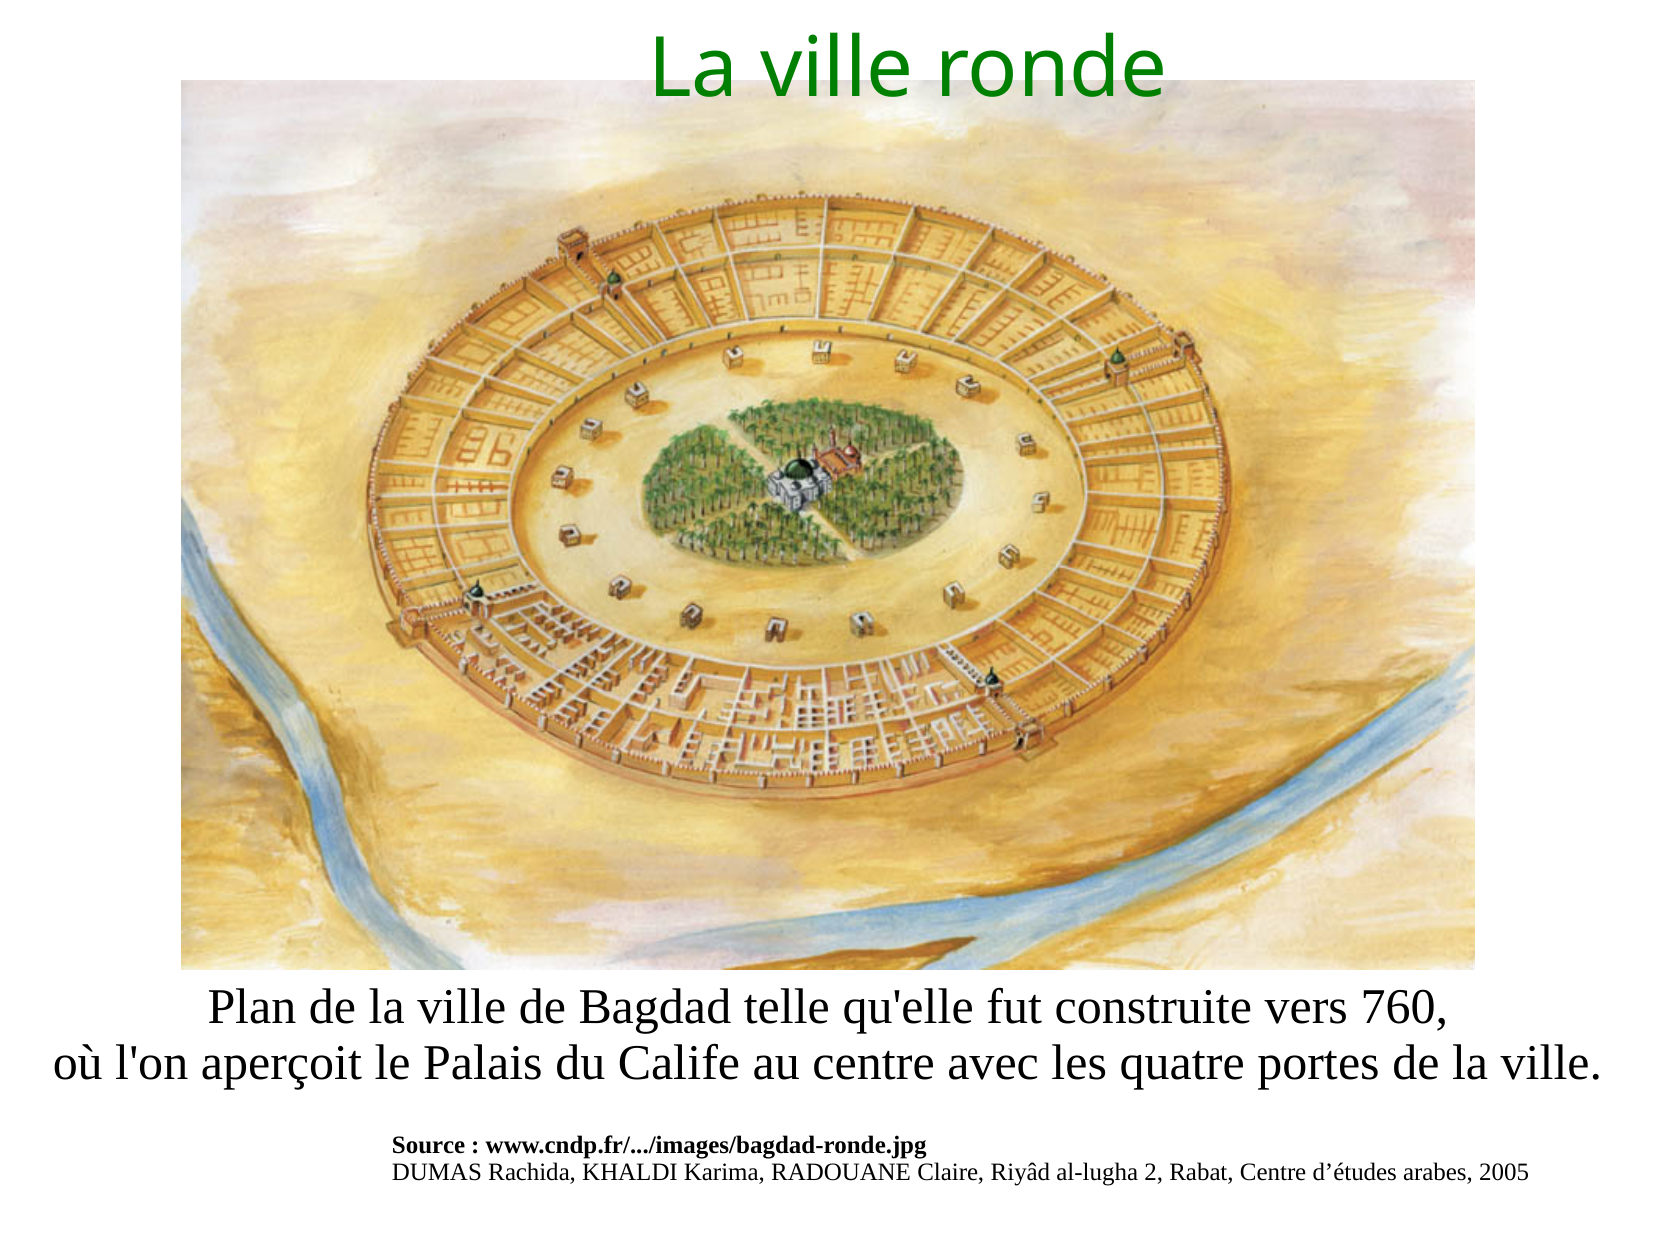

La ville ronde
Plan de la ville de Bagdad telle qu'elle fut construite vers 760,
où l'on aperçoit le Palais du Calife au centre avec les quatre portes de la ville.
Source : www.cndp.fr/.../images/bagdad-ronde.jpg
DUMAS Rachida, KHALDI Karima, RADOUANE Claire, Riyâd al-lugha 2, Rabat, Centre d’études arabes, 2005